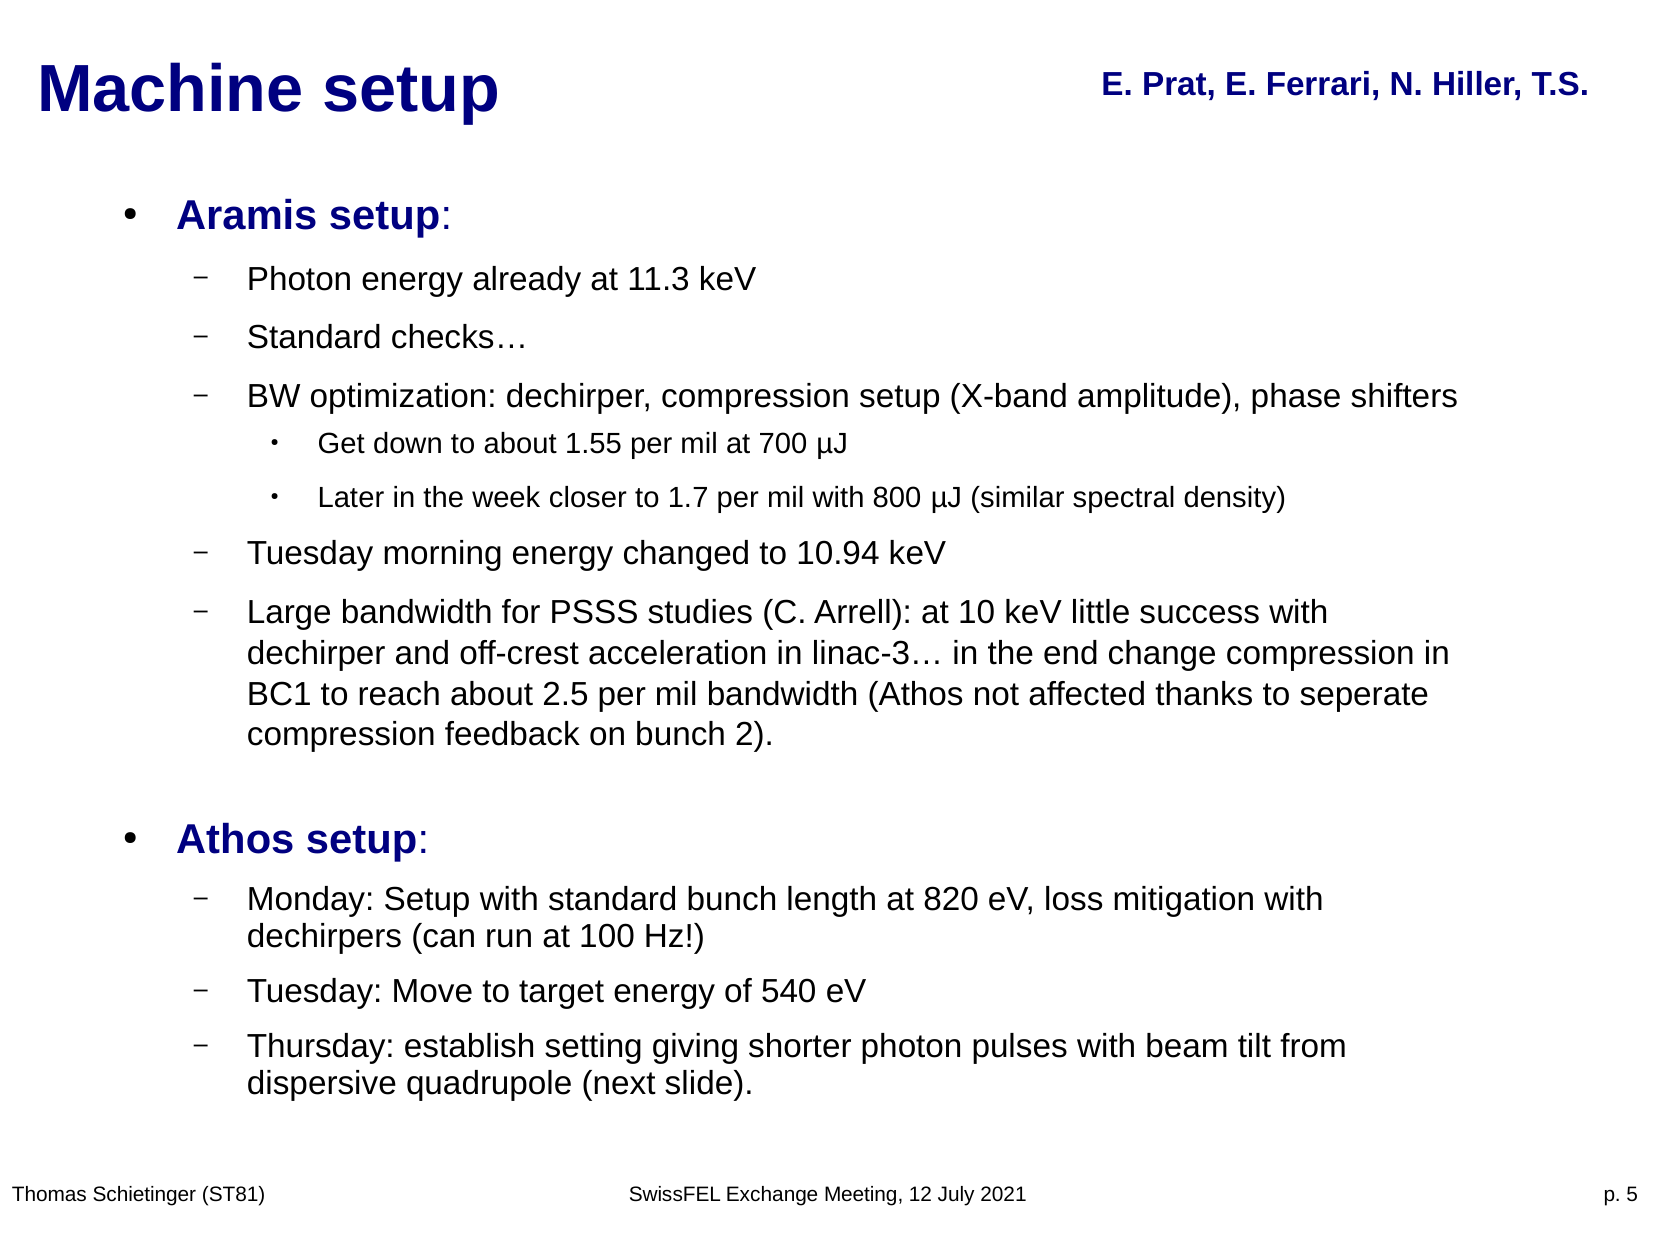

# Machine setup
E. Prat, E. Ferrari, N. Hiller, T.S.
Aramis setup:
Photon energy already at 11.3 keV
Standard checks…
BW optimization: dechirper, compression setup (X-band amplitude), phase shifters
Get down to about 1.55 per mil at 700 µJ
Later in the week closer to 1.7 per mil with 800 µJ (similar spectral density)
Tuesday morning energy changed to 10.94 keV
Large bandwidth for PSSS studies (C. Arrell): at 10 keV little success with dechirper and off-crest acceleration in linac-3… in the end change compression in BC1 to reach about 2.5 per mil bandwidth (Athos not affected thanks to seperate compression feedback on bunch 2).
Athos setup:
Monday: Setup with standard bunch length at 820 eV, loss mitigation with dechirpers (can run at 100 Hz!)
Tuesday: Move to target energy of 540 eV
Thursday: establish setting giving shorter photon pulses with beam tilt from dispersive quadrupole (next slide).
5